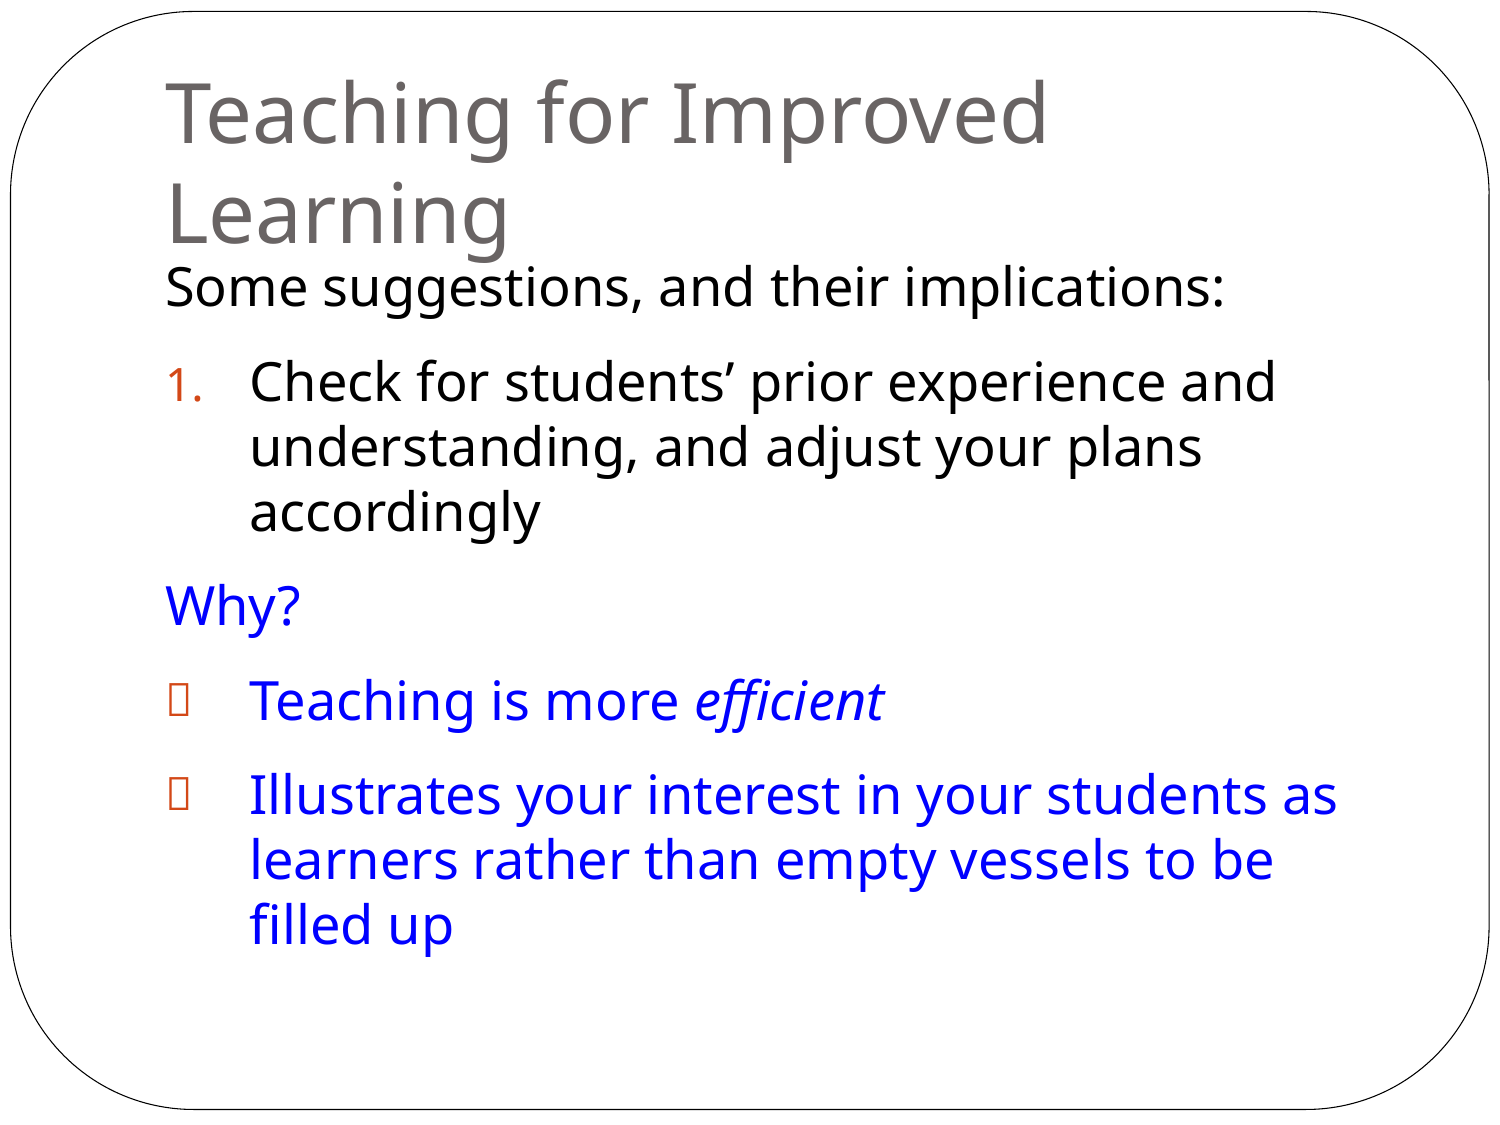

# Teaching for Improved Learning
Some suggestions, and their implications:
Check for students’ prior experience and understanding, and adjust your plans accordingly
Why?
Teaching is more efficient
Illustrates your interest in your students as learners rather than empty vessels to be filled up